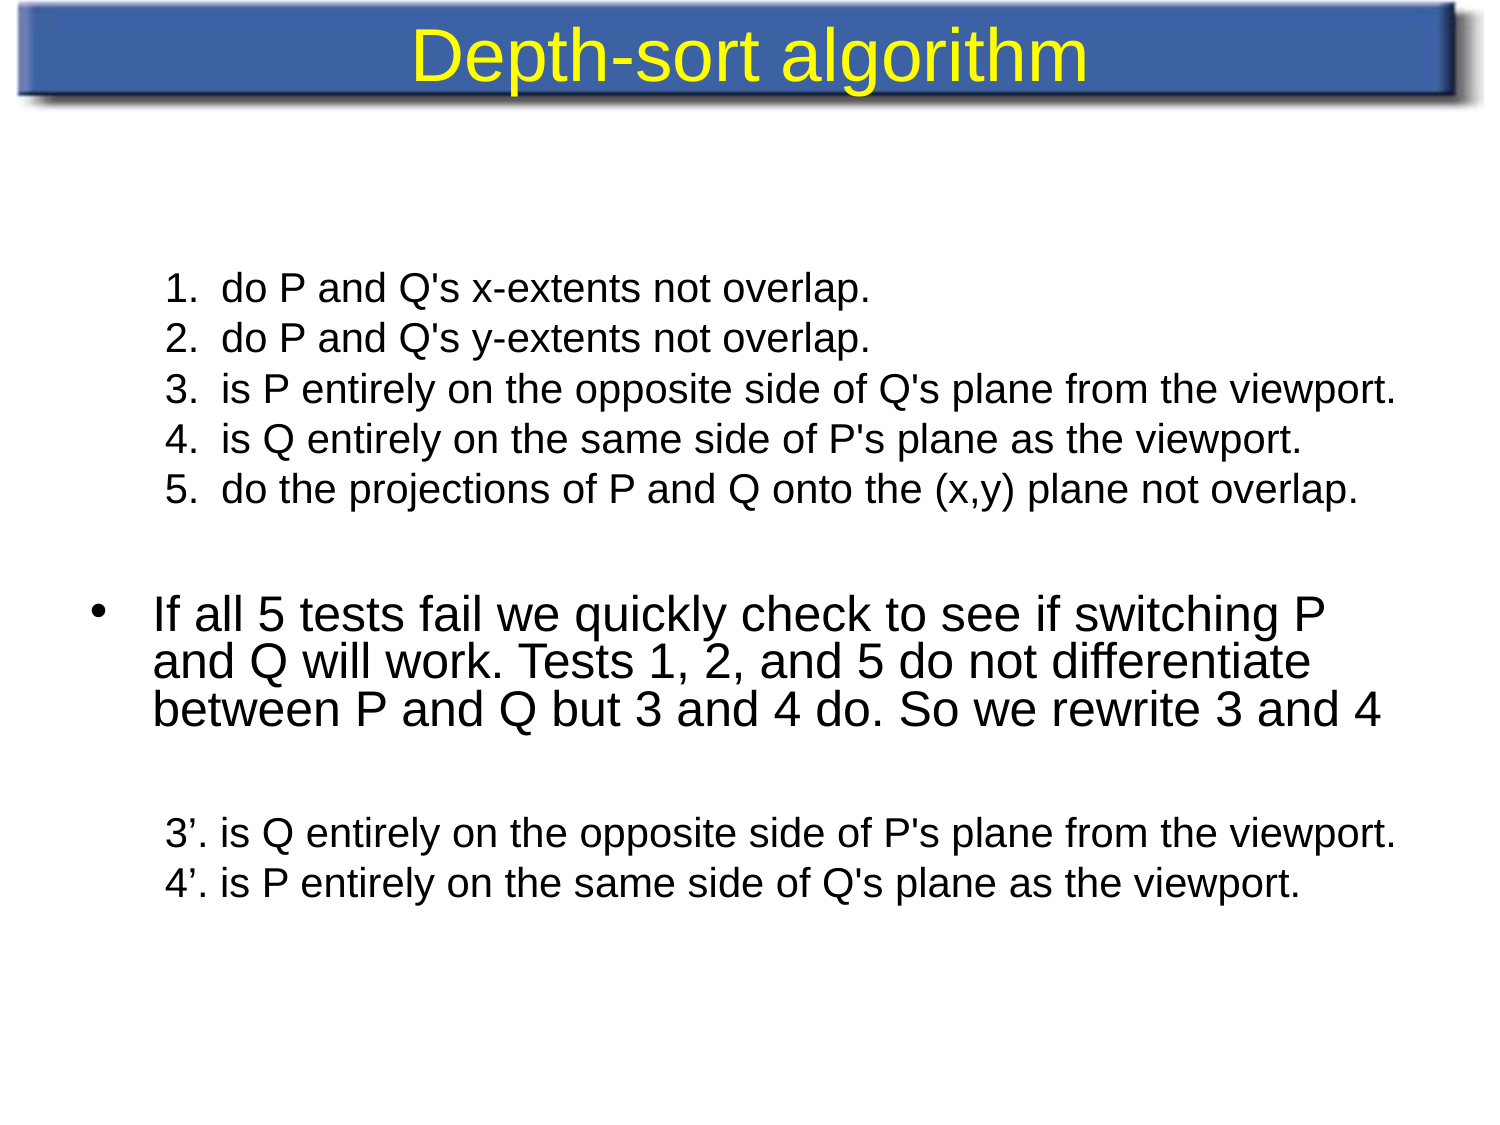

# Depth-sort algorithm
do P and Q's x-extents not overlap.
do P and Q's y-extents not overlap.
is P entirely on the opposite side of Q's plane from the viewport.
is Q entirely on the same side of P's plane as the viewport.
do the projections of P and Q onto the (x,y) plane not overlap.
If all 5 tests fail we quickly check to see if switching P and Q will work. Tests 1, 2, and 5 do not differentiate between P and Q but 3 and 4 do. So we rewrite 3 and 4
3’. is Q entirely on the opposite side of P's plane from the viewport.
4’. is P entirely on the same side of Q's plane as the viewport.